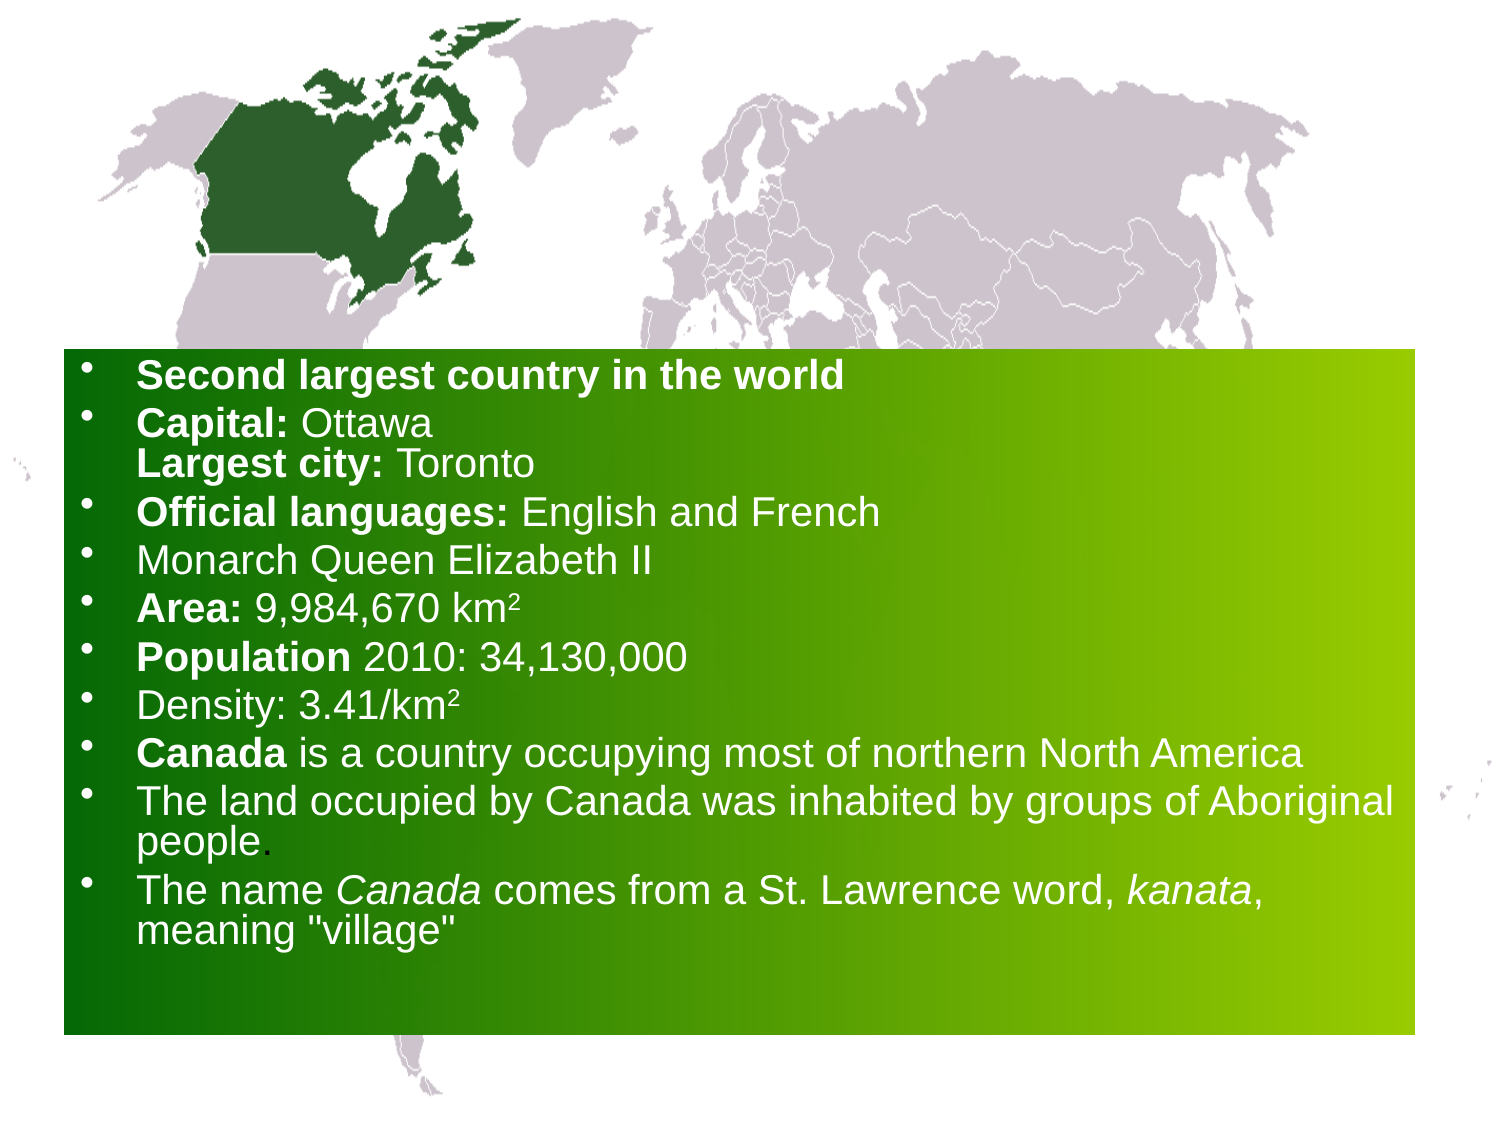

# Second largest country in the world
Capital: Ottawa
Largest city: Toronto
Official languages: English and French
Monarch Queen Elizabeth II
Area: 9,984,670 km2
Population 2010: 34,130,000
Density: 3.41/km2
Canada is a country occupying most of northern North America
The land occupied by Canada was inhabited by groups of Aboriginal people.
The name Canada comes from a St. Lawrence word, kanata, meaning "village"